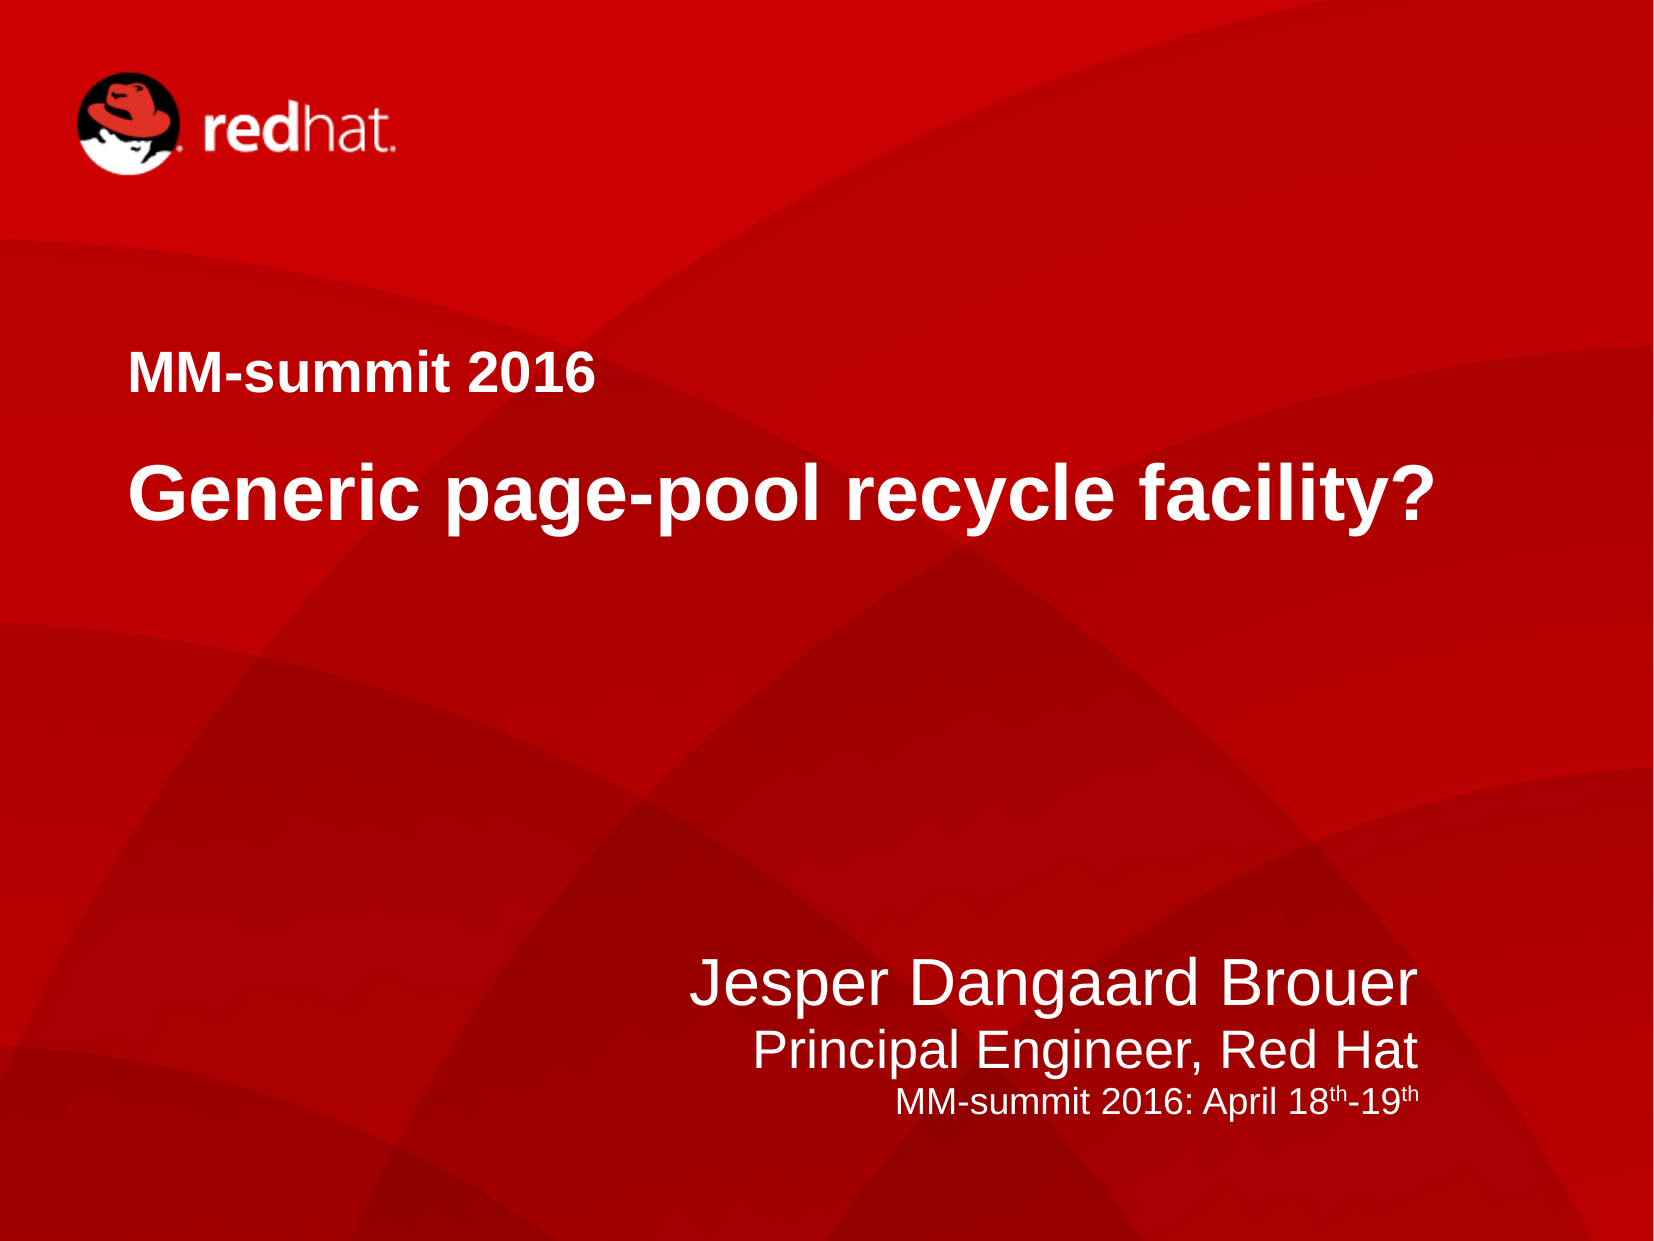

MM-summit 2016
Generic page-pool recycle facility?
Jesper Dangaard Brouer
Principal Engineer, Red Hat
MM-summit 2016: April 18th-19th